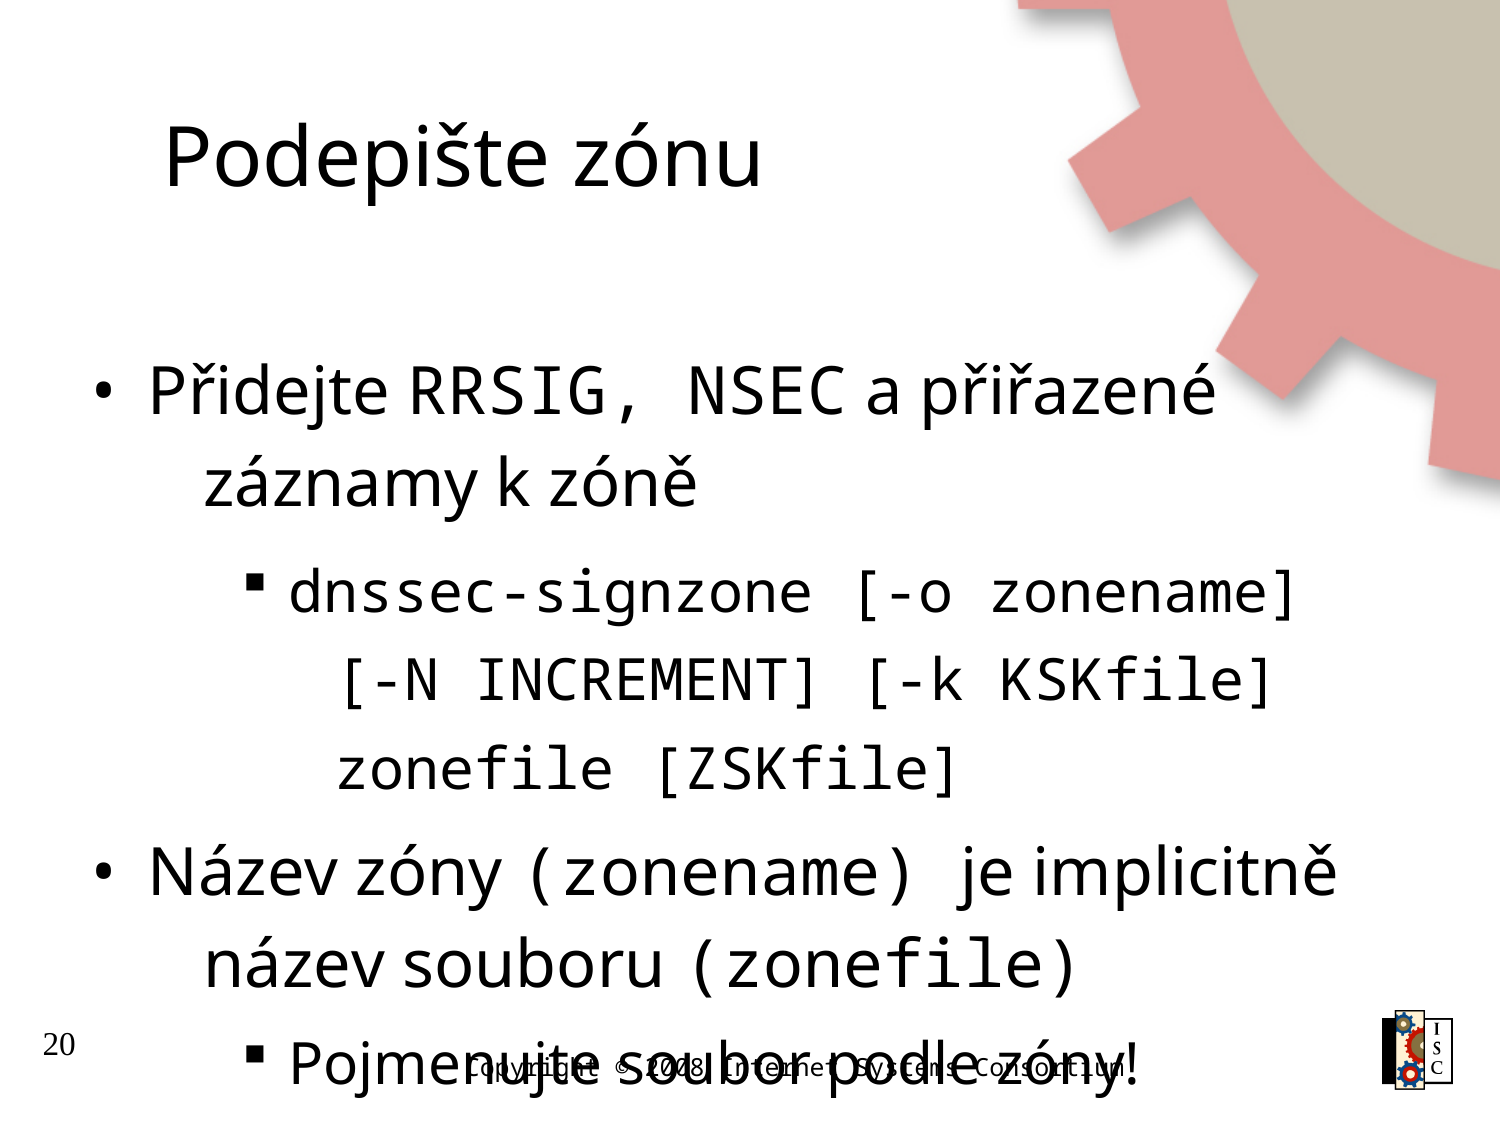

# Podepište zónu
Přidejte RRSIG, NSEC a přiřazené záznamy k zóně
dnssec-signzone [-o zonename]
[-N INCREMENT] [-k KSKfile]
zonefile [ZSKfile]
Název zóny (zonename) je implicitně název souboru (zonefile)
Pojmenujte soubor podle zóny!